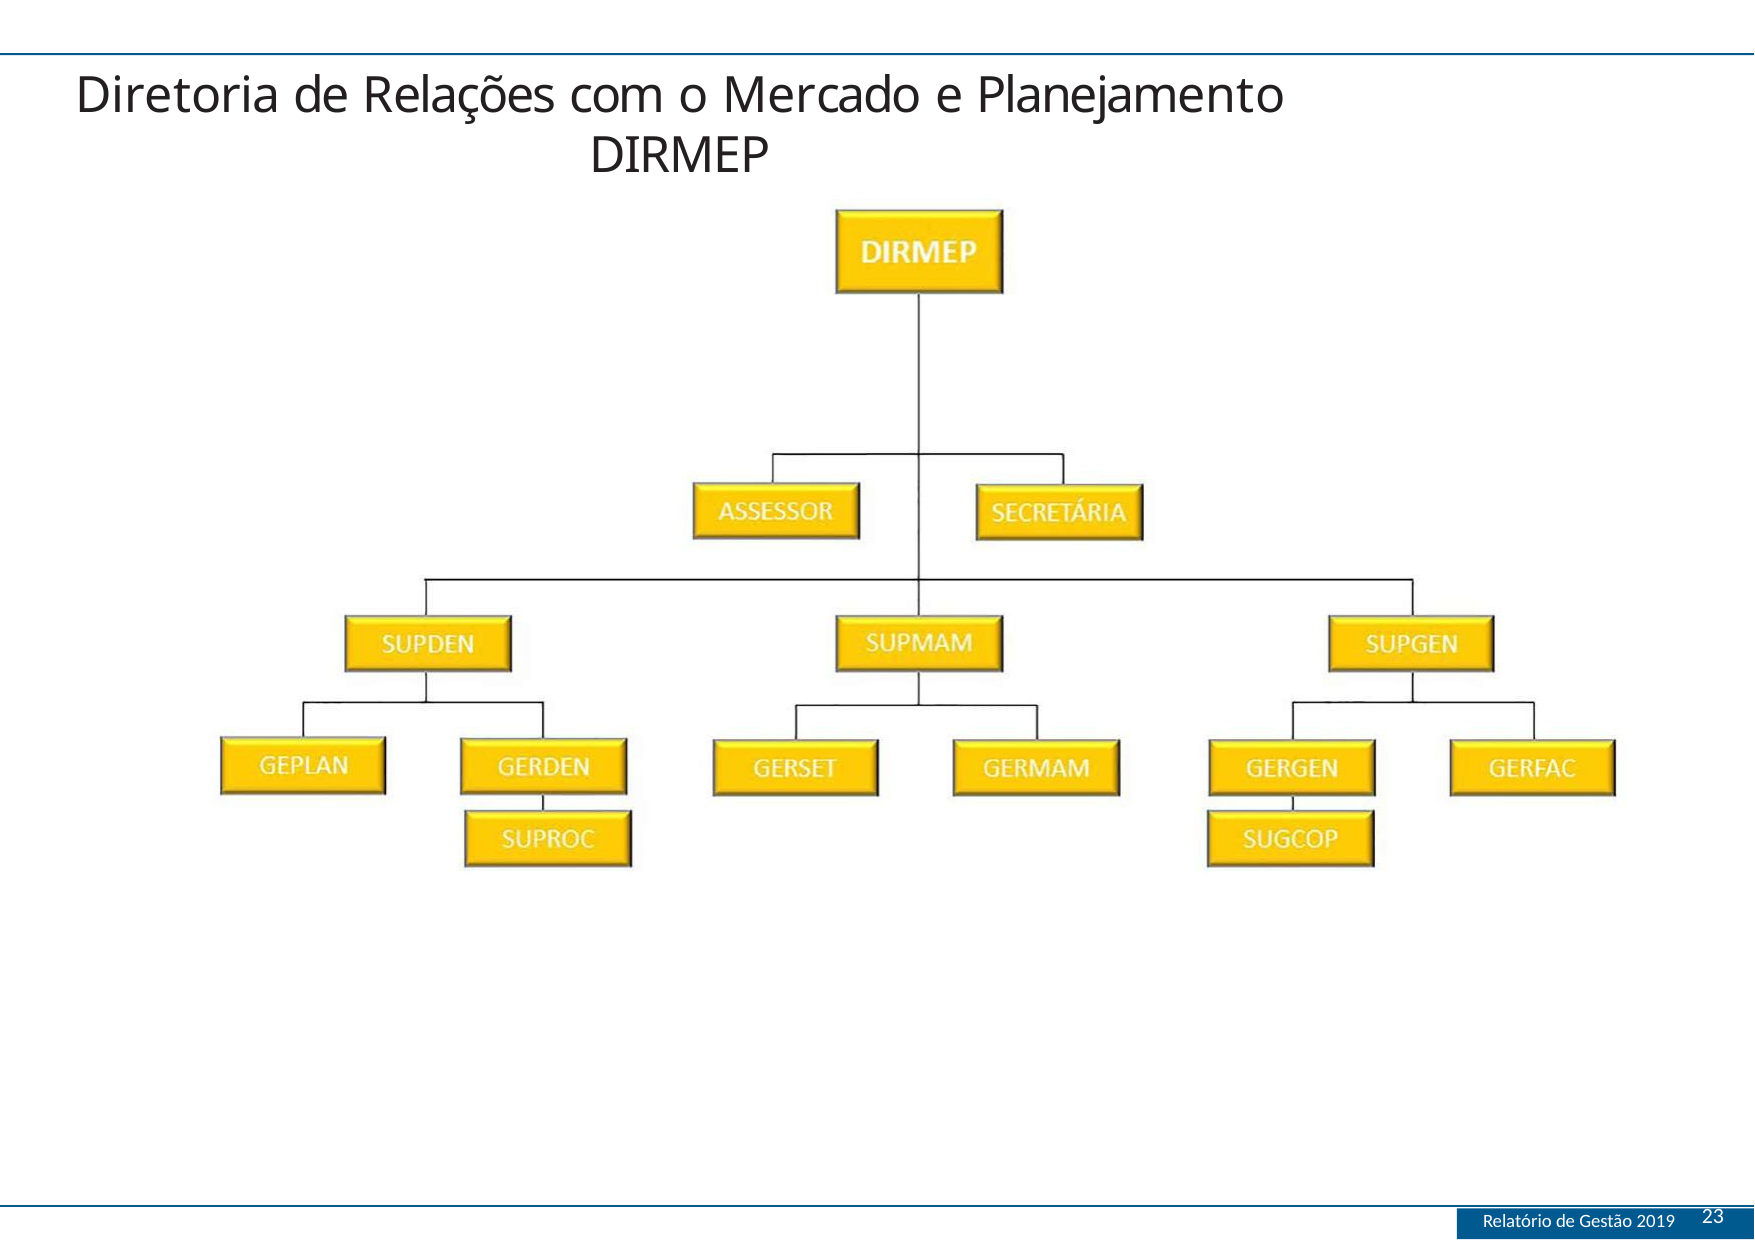

# Diretoria de Relações com o Mercado e Planejamento DIRMEP
23
Relatório de Gestão 2019